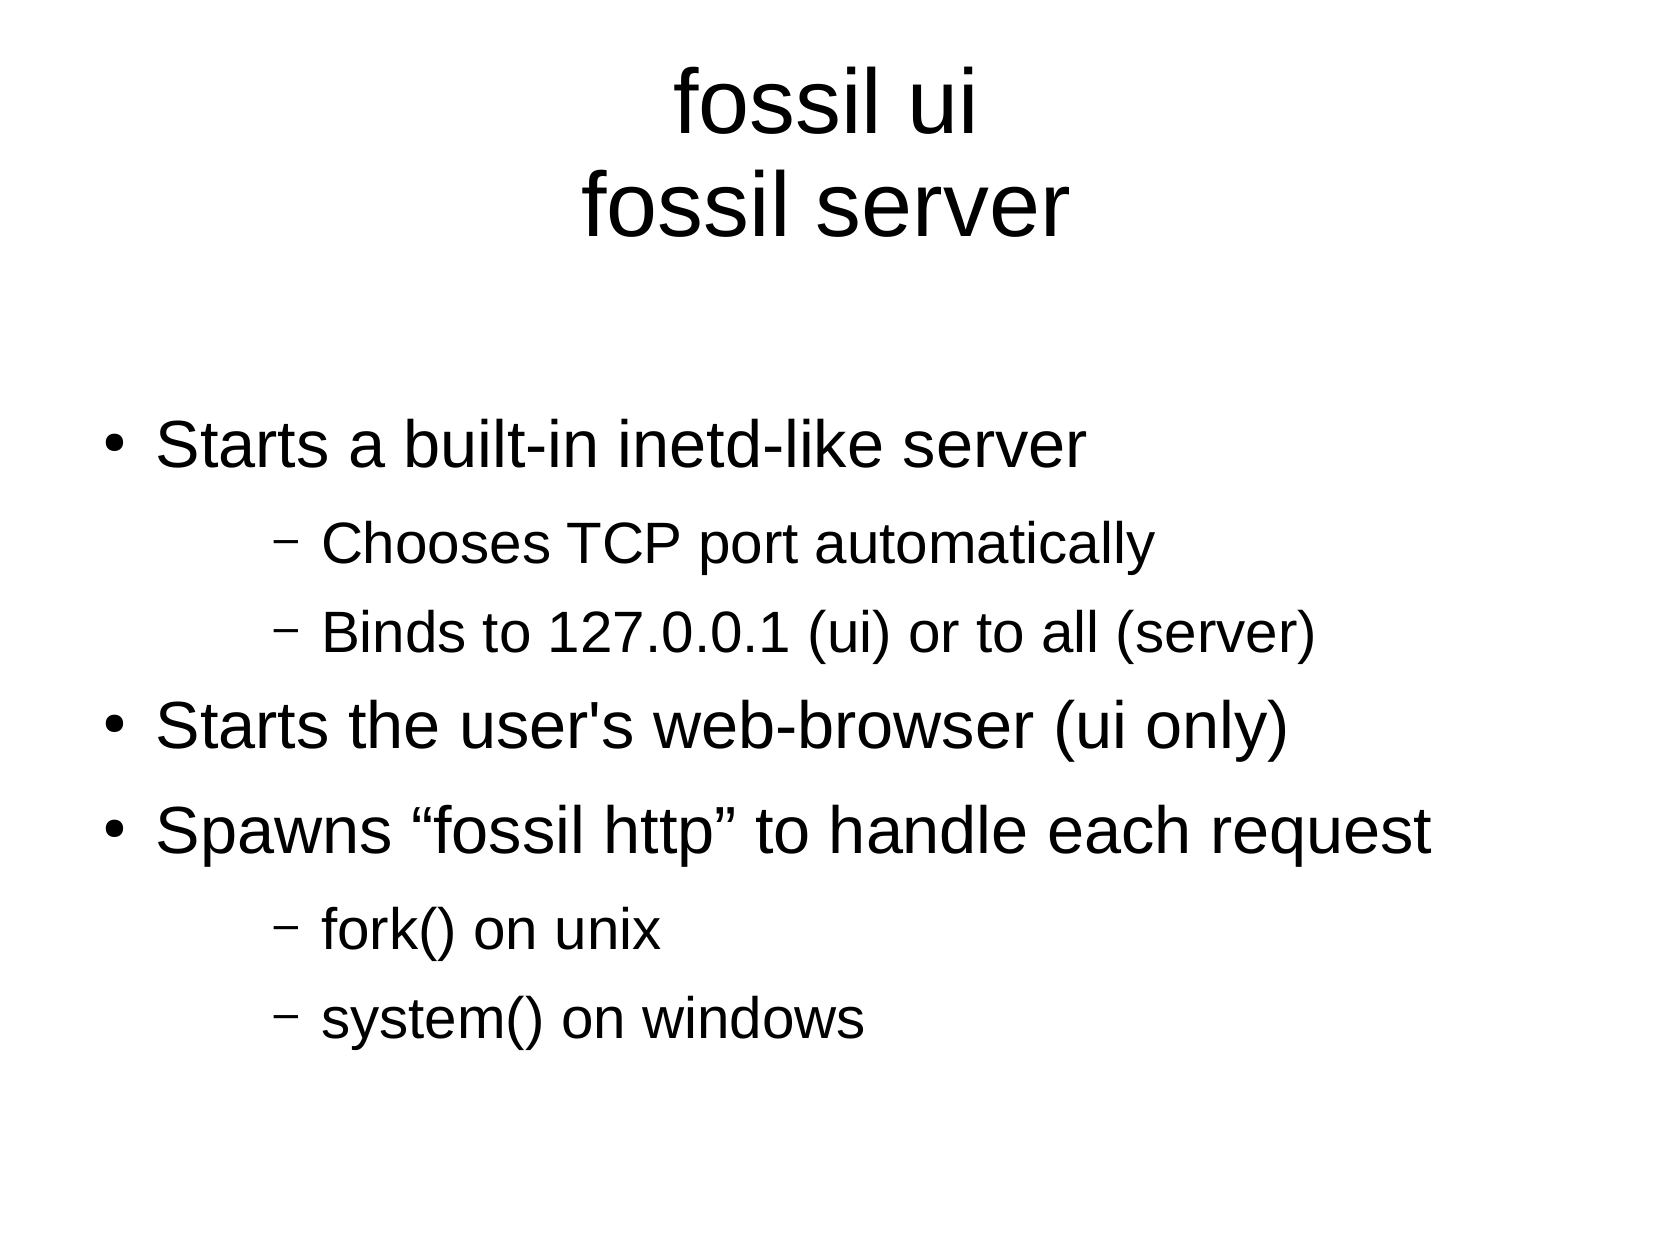

# fossil ui fossil server
Starts a built-in inetd-like server
Chooses TCP port automatically
Binds to 127.0.0.1 (ui) or to all (server)
Starts the user's web-browser (ui only)
Spawns “fossil http” to handle each request
fork() on unix
system() on windows